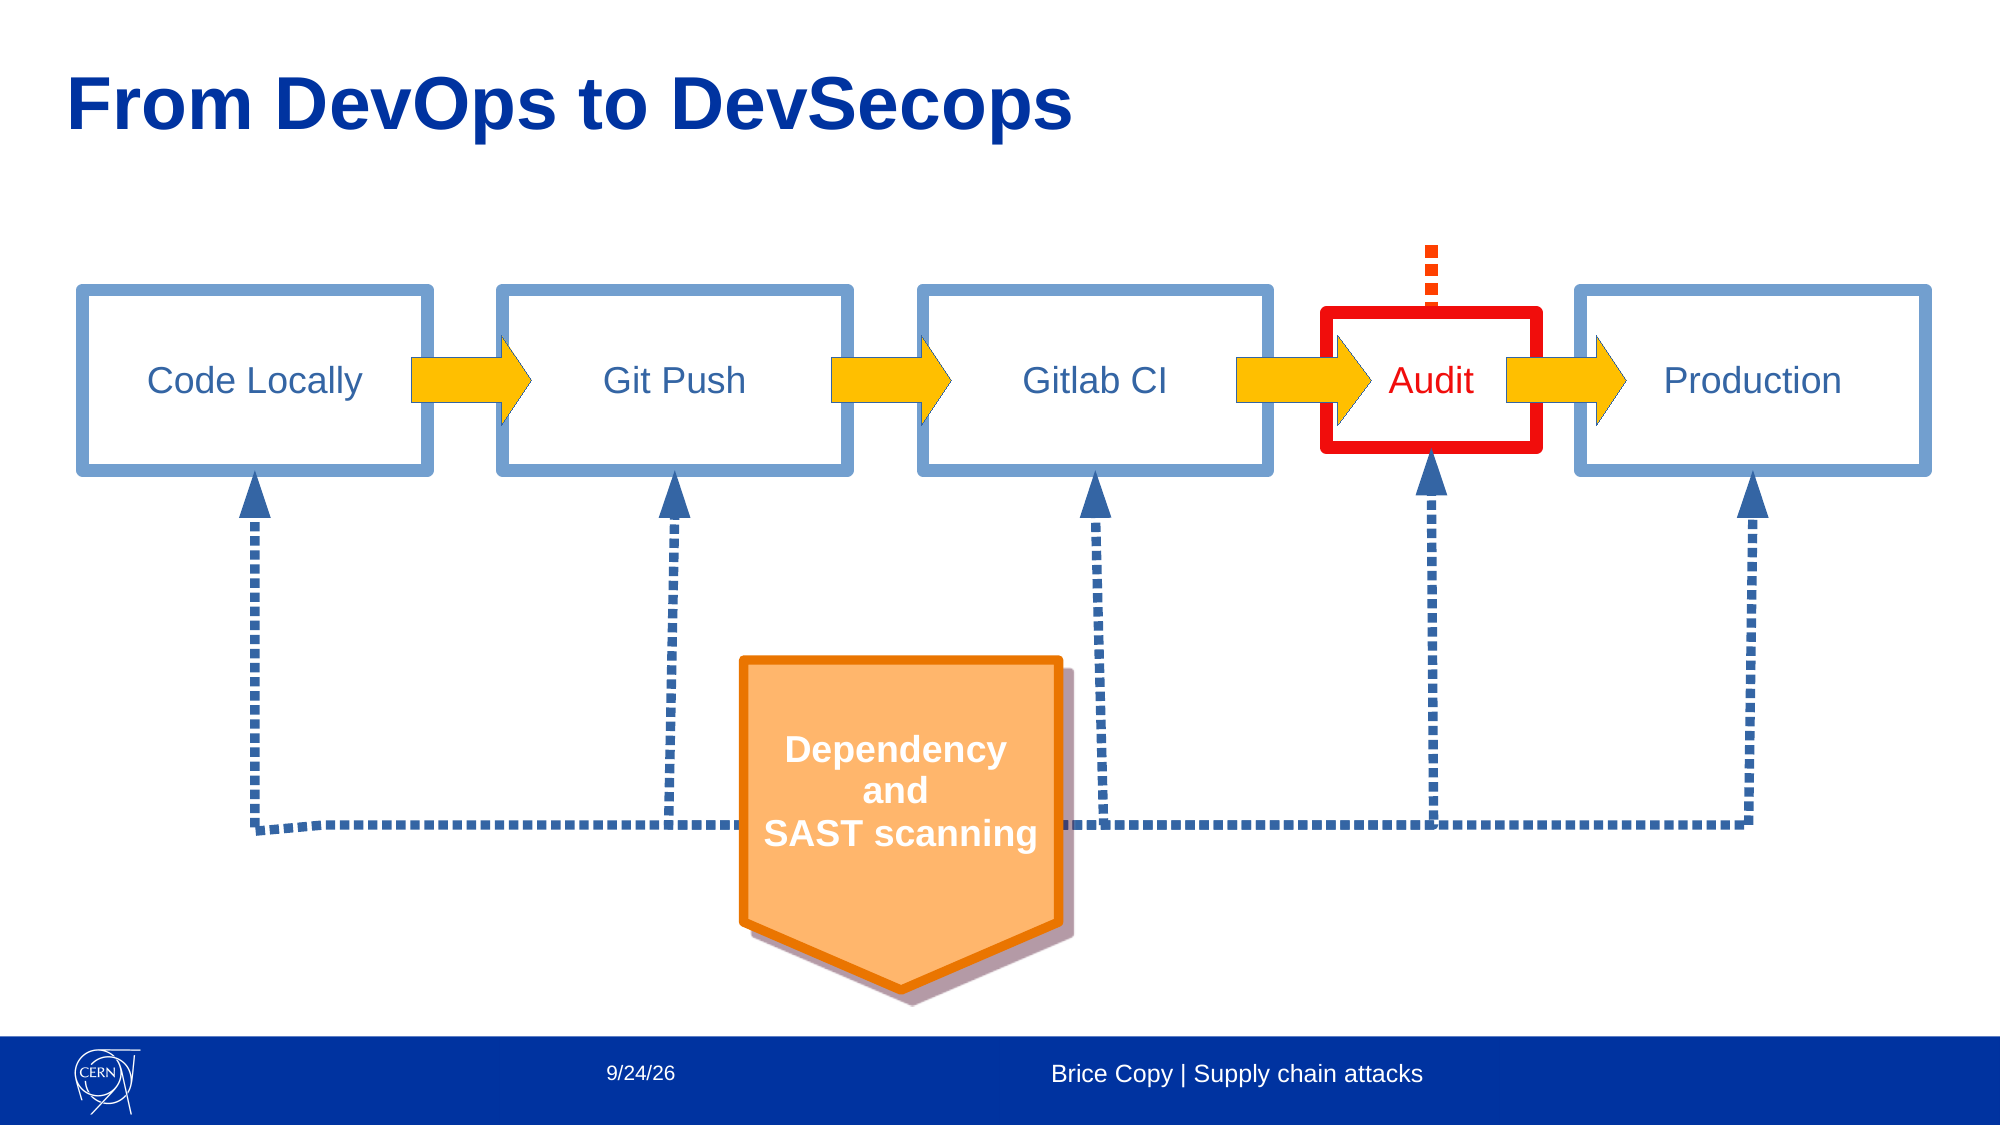

# From DevOps to DevSecops
Code Locally
Git Push
Gitlab CI
Production
Audit
Dependency
and
SAST scanning